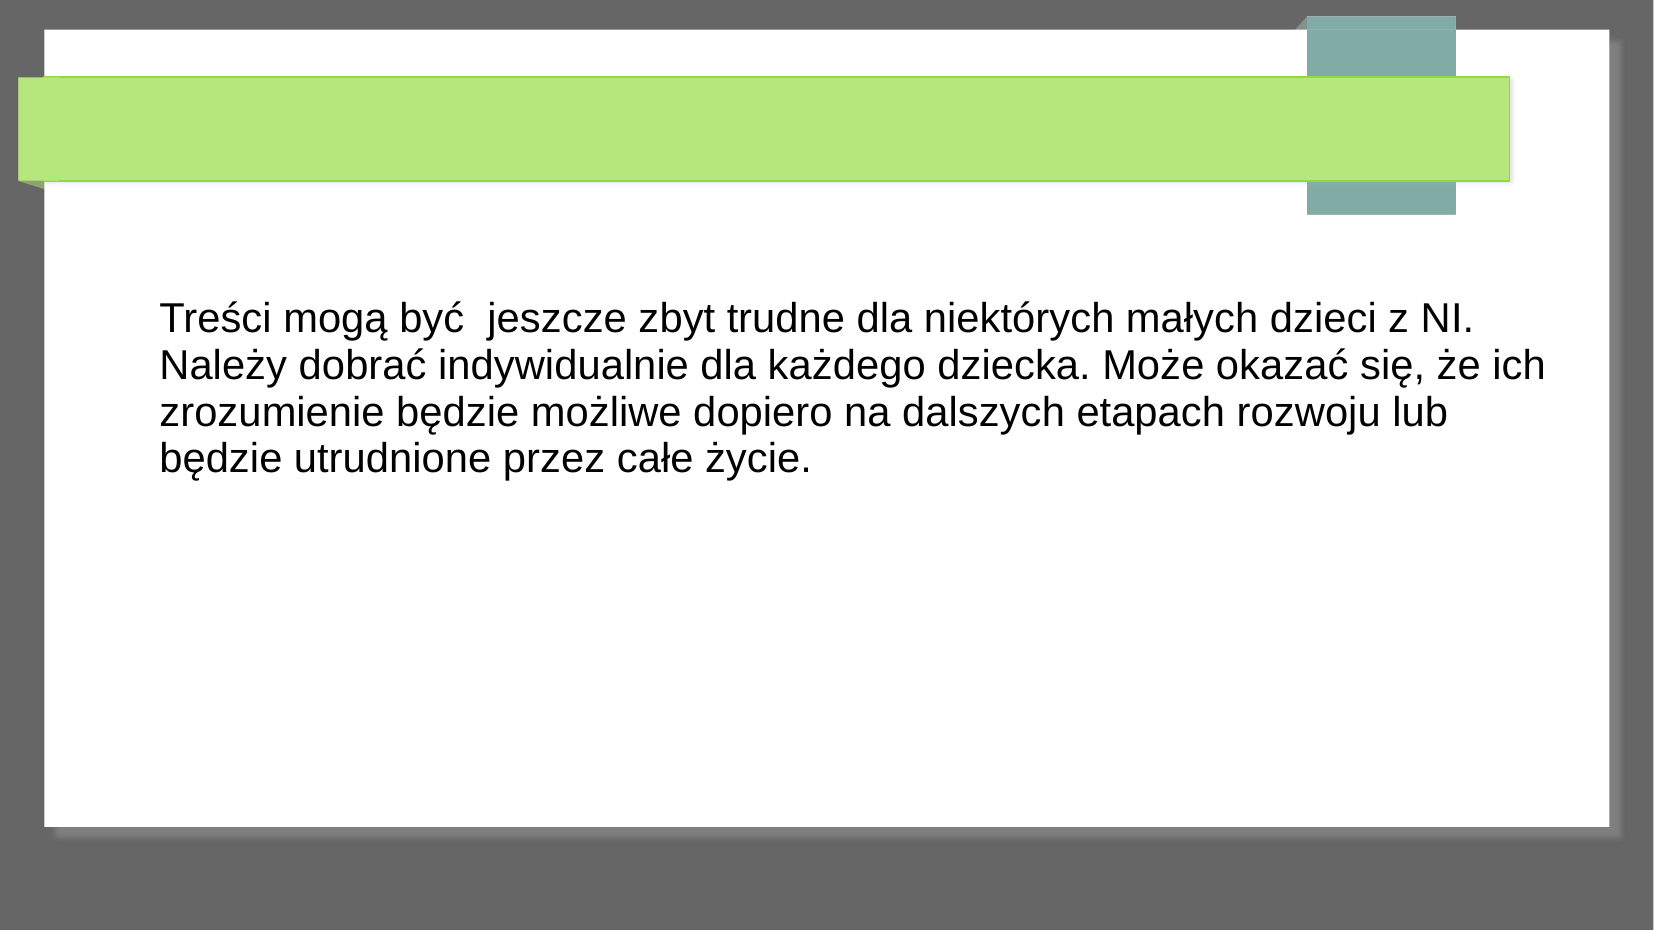

#
Treści mogą być jeszcze zbyt trudne dla niektórych małych dzieci z NI. Należy dobrać indywidualnie dla każdego dziecka. Może okazać się, że ich zrozumienie będzie możliwe dopiero na dalszych etapach rozwoju lub będzie utrudnione przez całe życie.